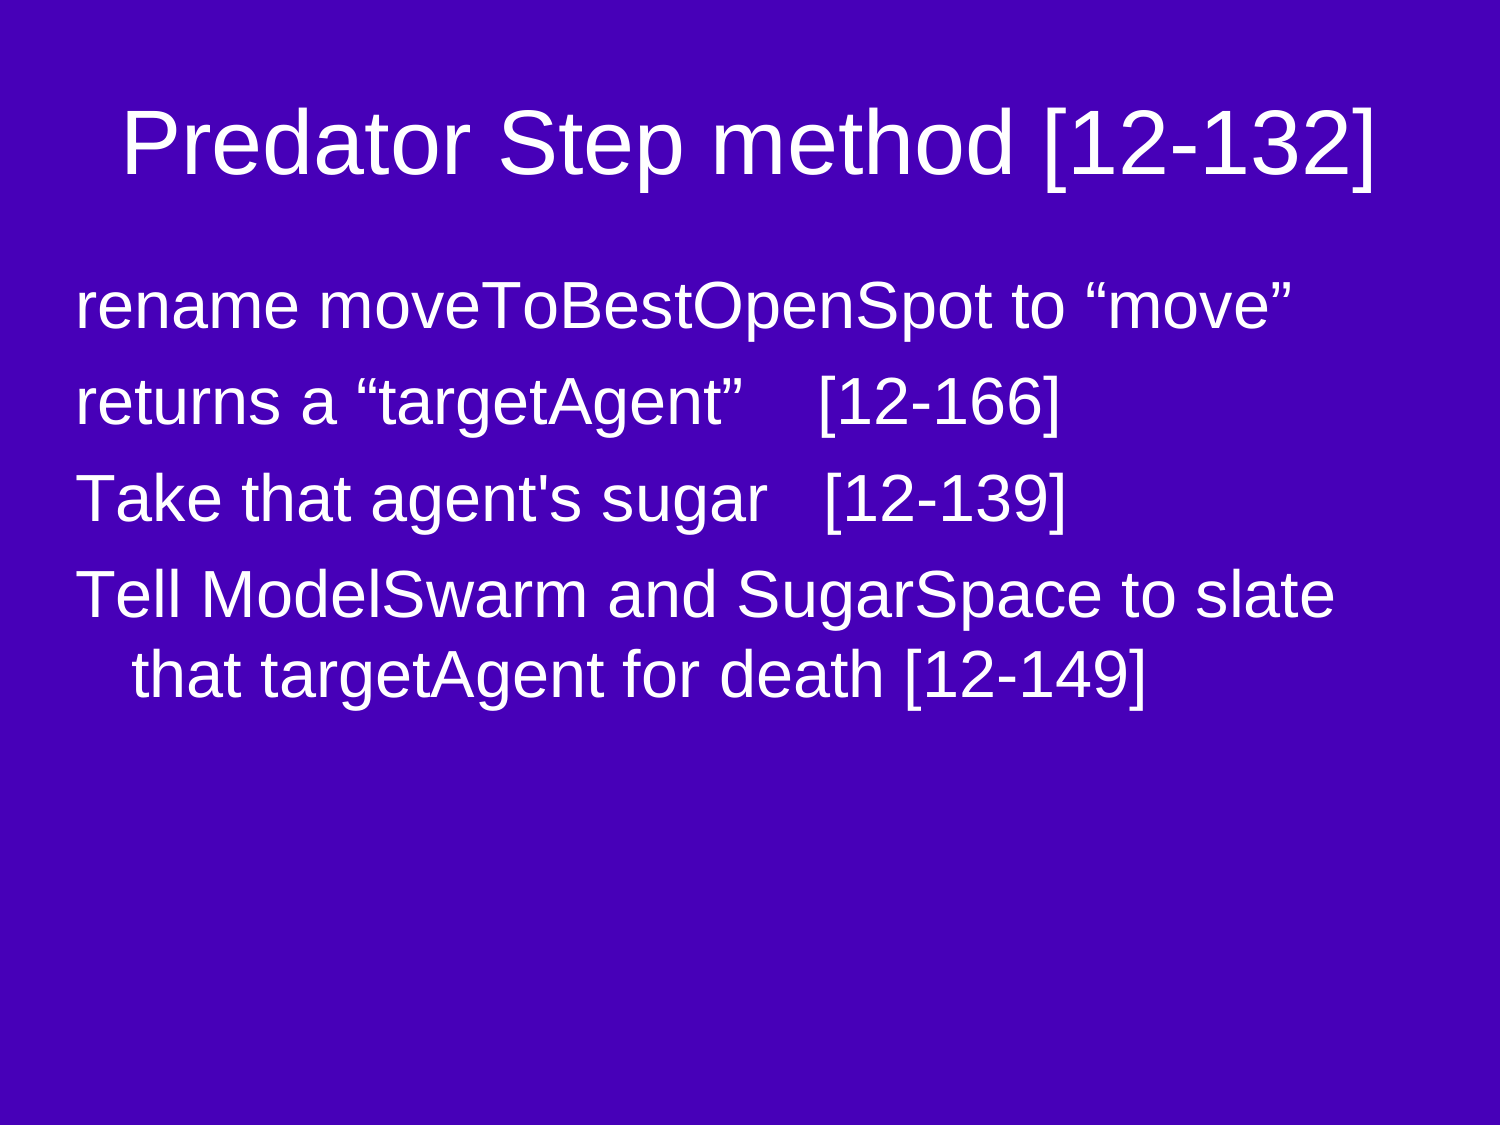

# Predator Step method [12-132]
rename moveToBestOpenSpot to “move”
returns a “targetAgent” [12-166]
Take that agent's sugar [12-139]
Tell ModelSwarm and SugarSpace to slate that targetAgent for death [12-149]